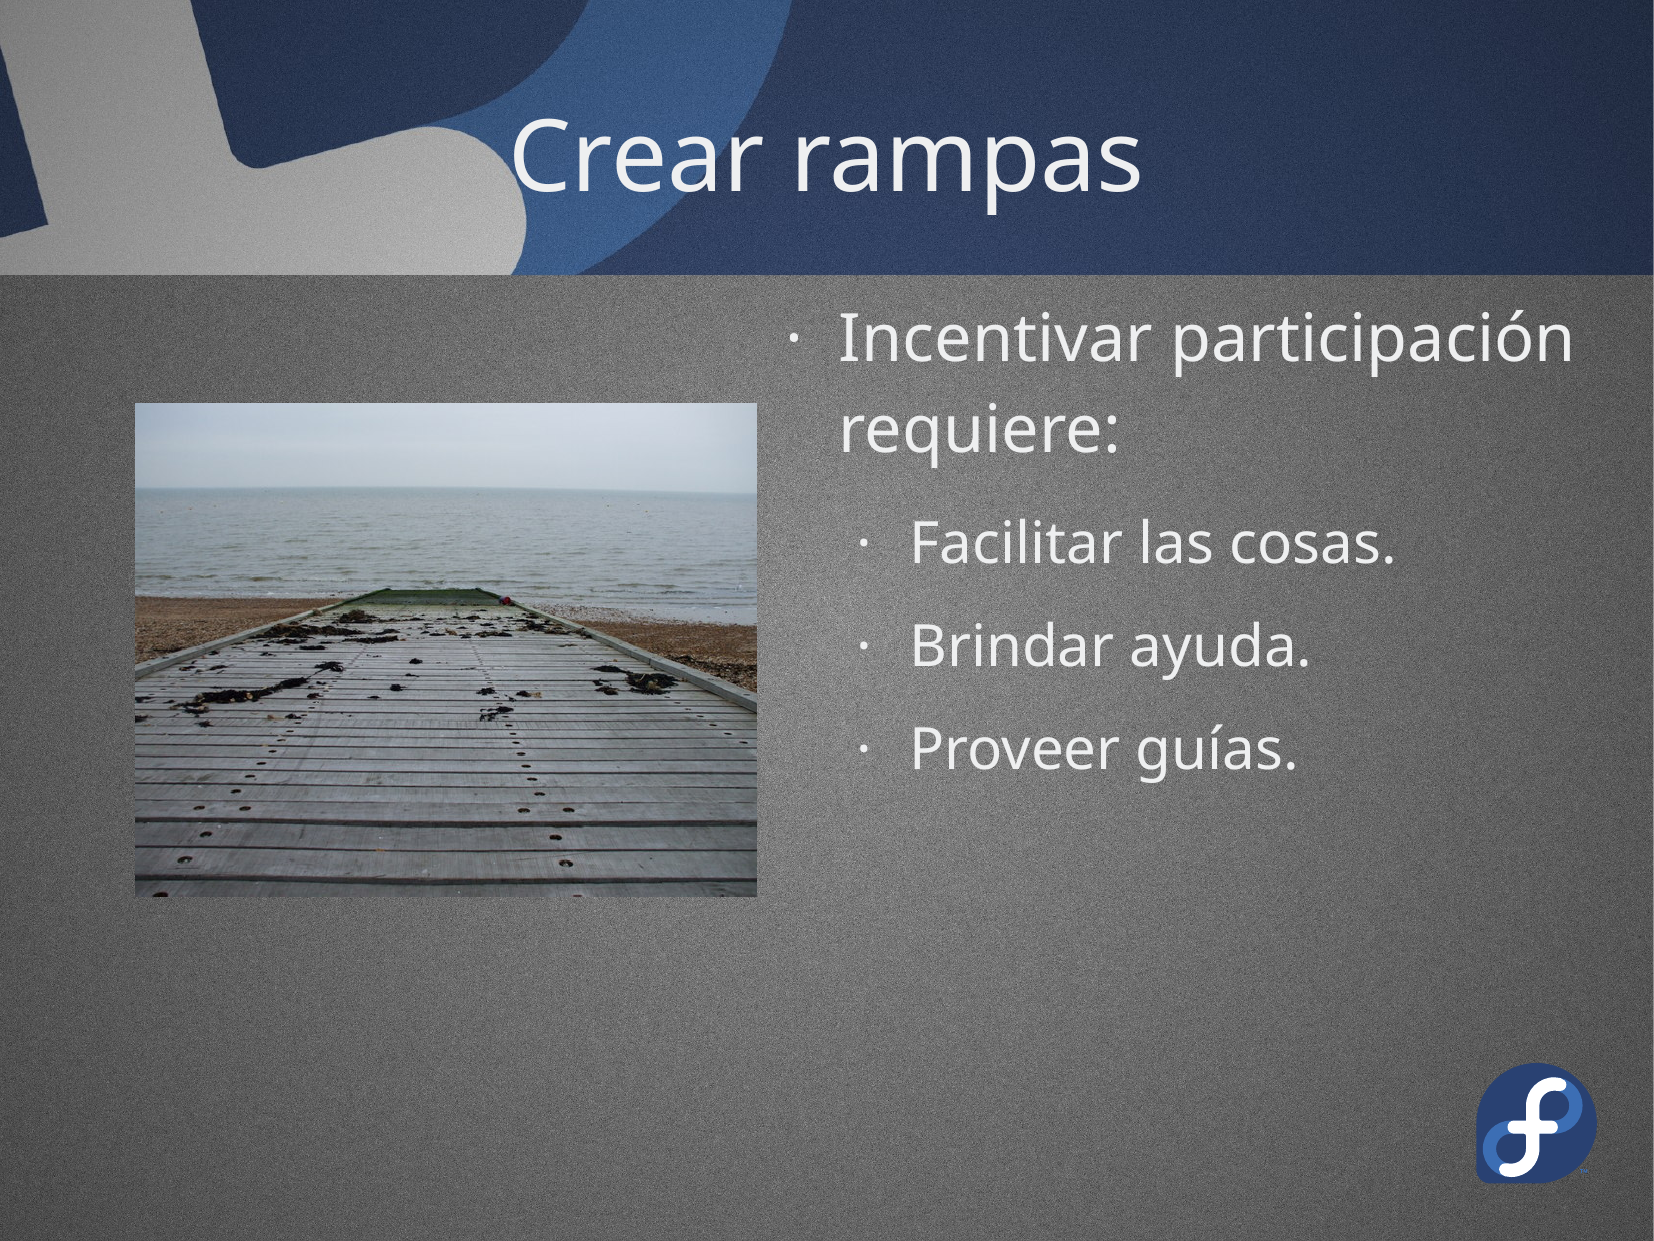

# Crear rampas
Incentivar participación requiere:
Facilitar las cosas.
Brindar ayuda.
Proveer guías.